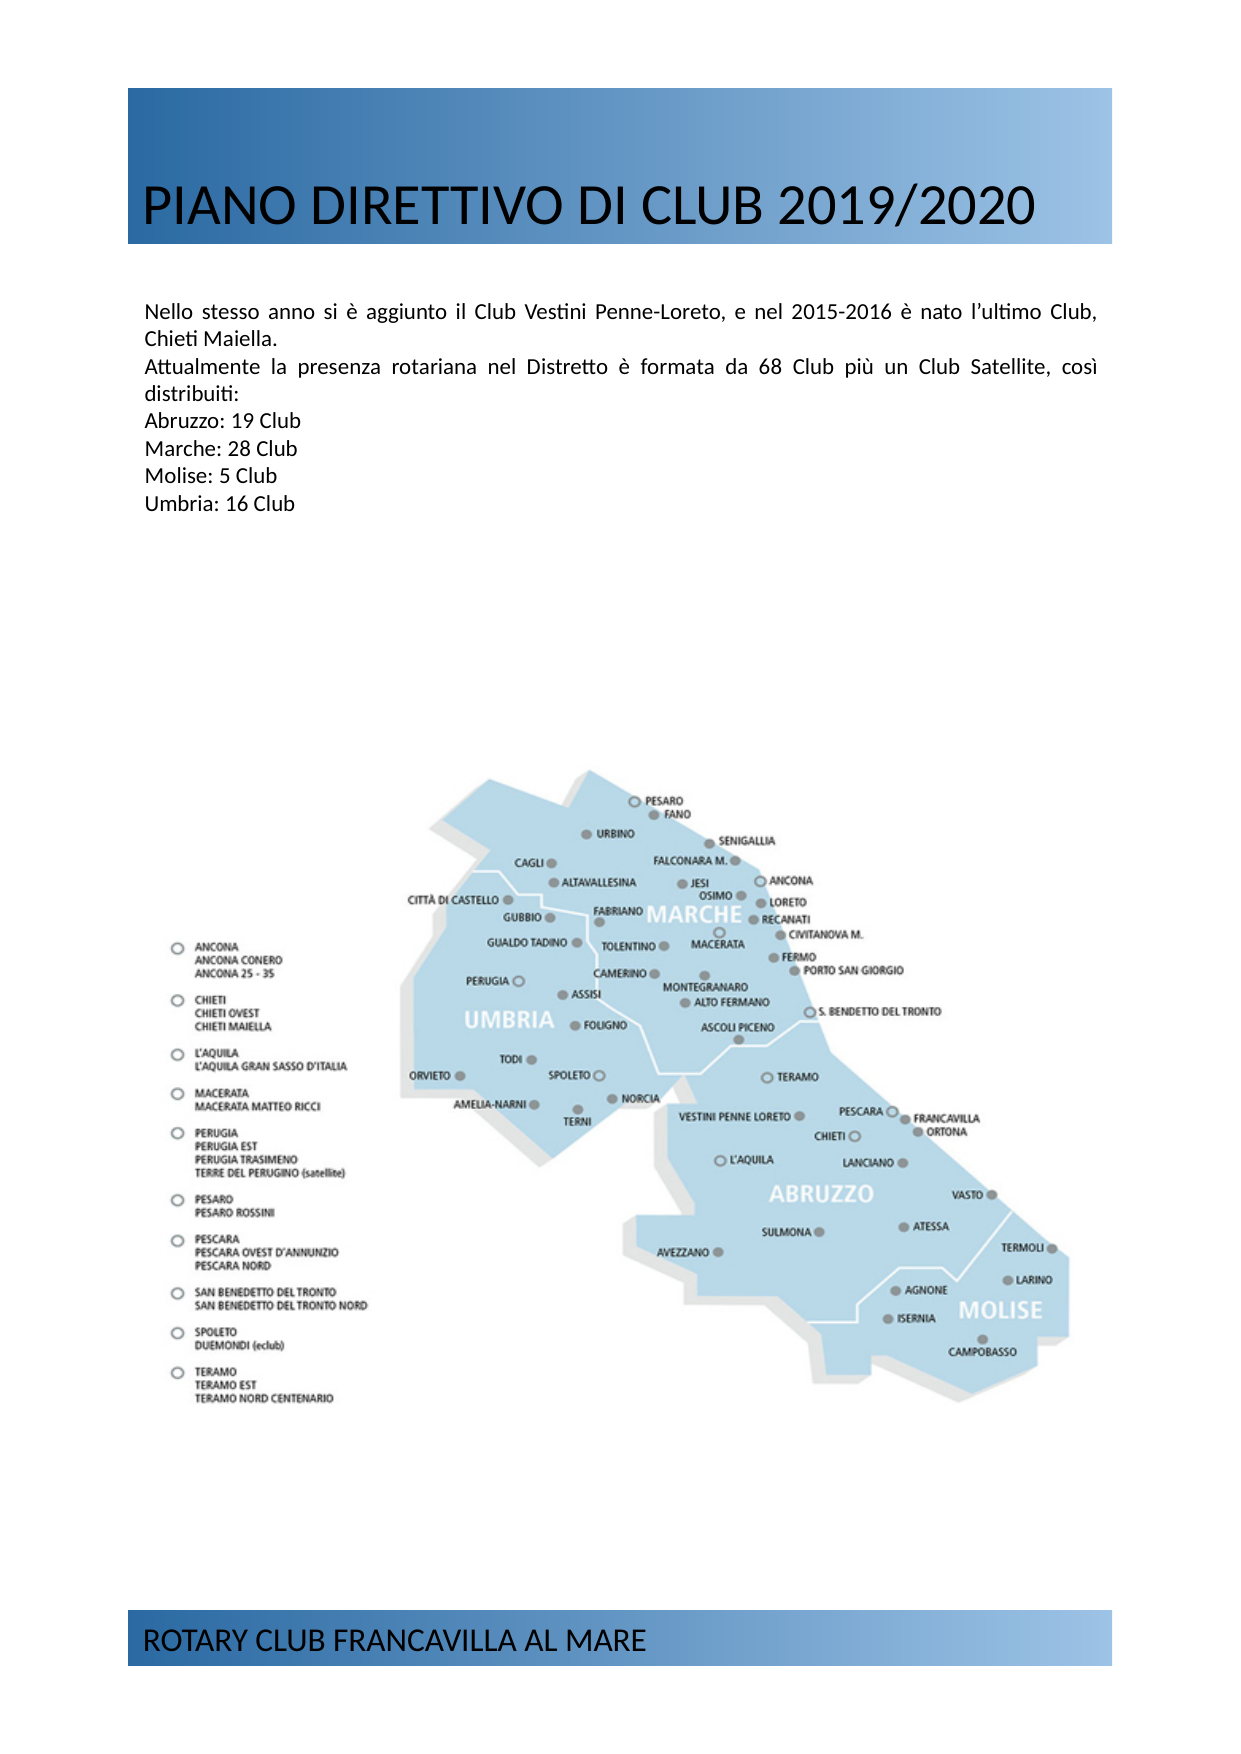

PIANO DIRETTIVO DI CLUB 2019/2020
Nello stesso anno si è aggiunto il Club Vestini Penne-Loreto, e nel 2015-2016 è nato l’ultimo Club, Chieti Maiella.
Attualmente la presenza rotariana nel Distretto è formata da 68 Club più un Club Satellite, così distribuiti:
Abruzzo: 19 Club
Marche: 28 Club
Molise: 5 Club
Umbria: 16 Club
ROTARY CLUB FRANCAVILLA AL MARE